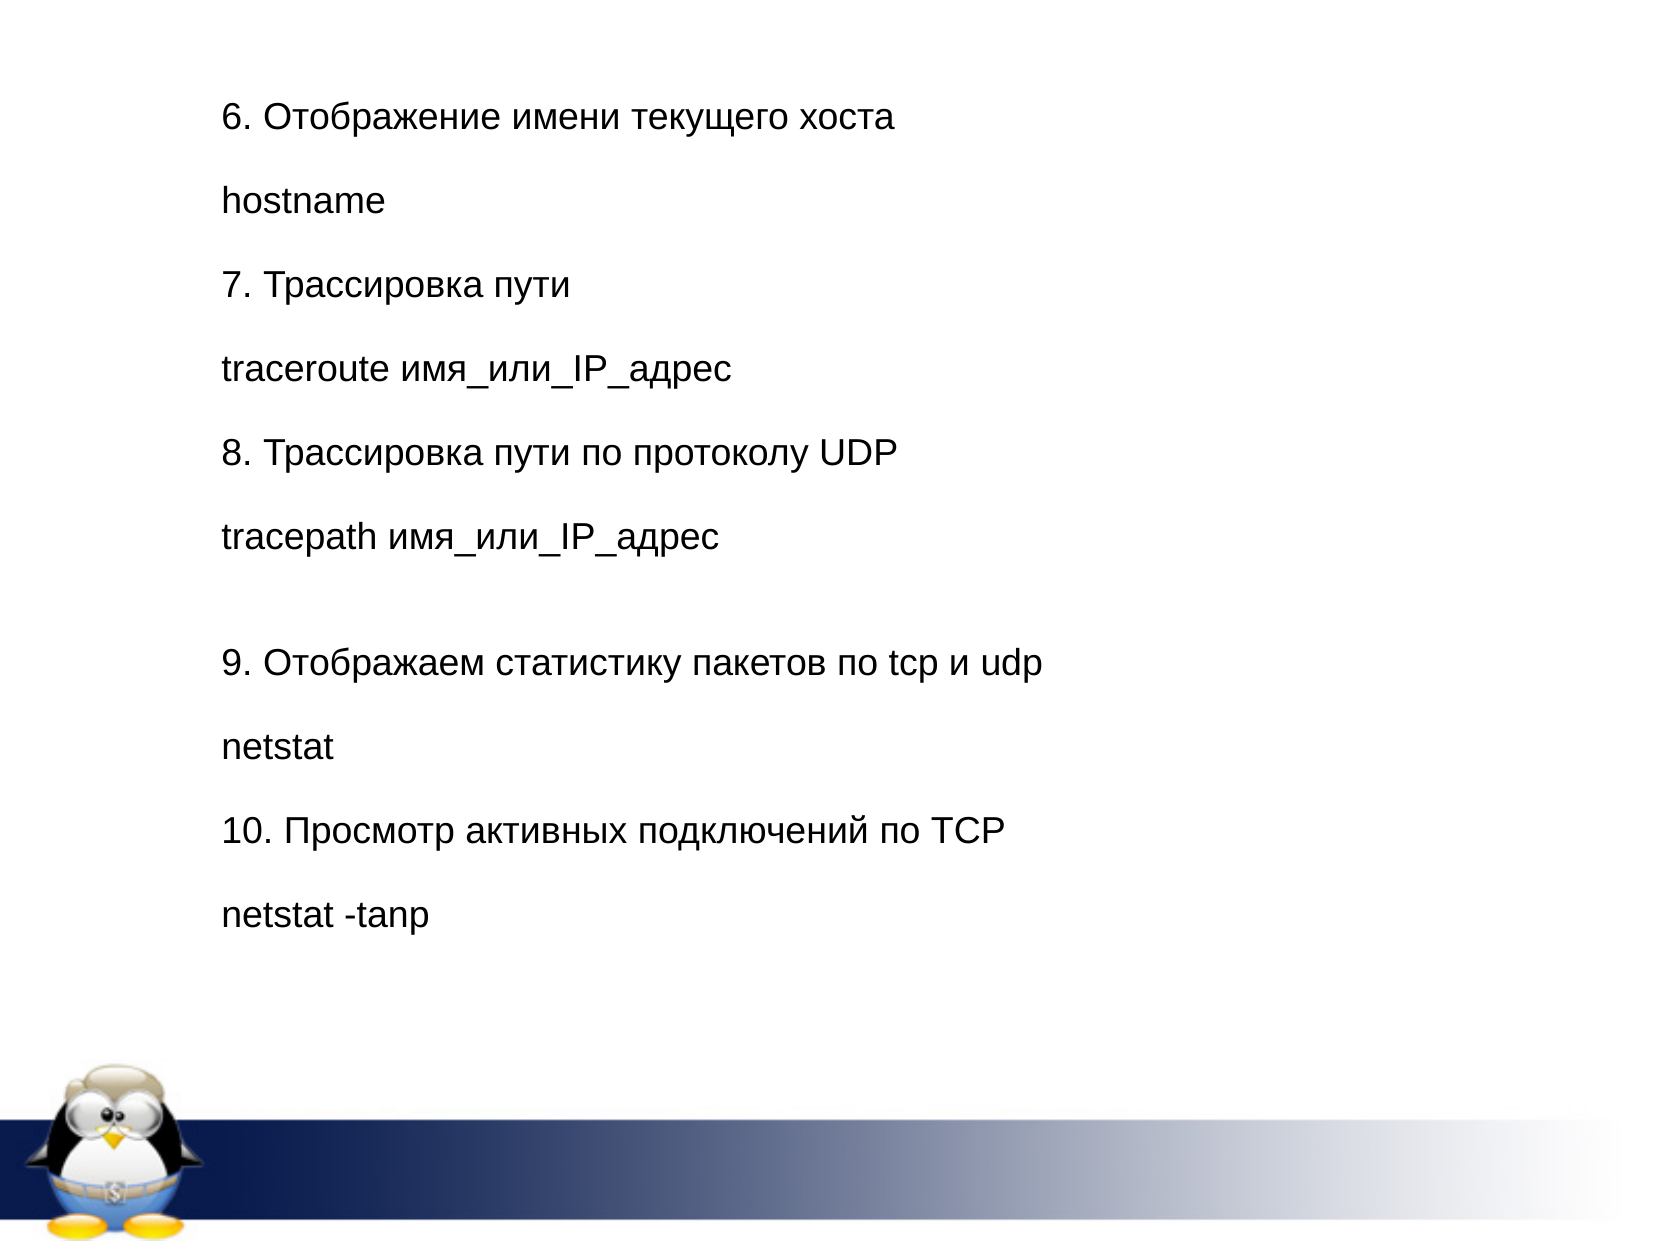

6. Отображение имени текущего хоста
hostname
7. Трассировка пути
traceroute имя_или_IP_адрес
8. Трассировка пути по протоколу UDP
tracepath имя_или_IP_адрес
9. Отображаем статистику пакетов по tcp и udp
netstat
10. Просмотр активных подключений по TCP
netstat -tanp